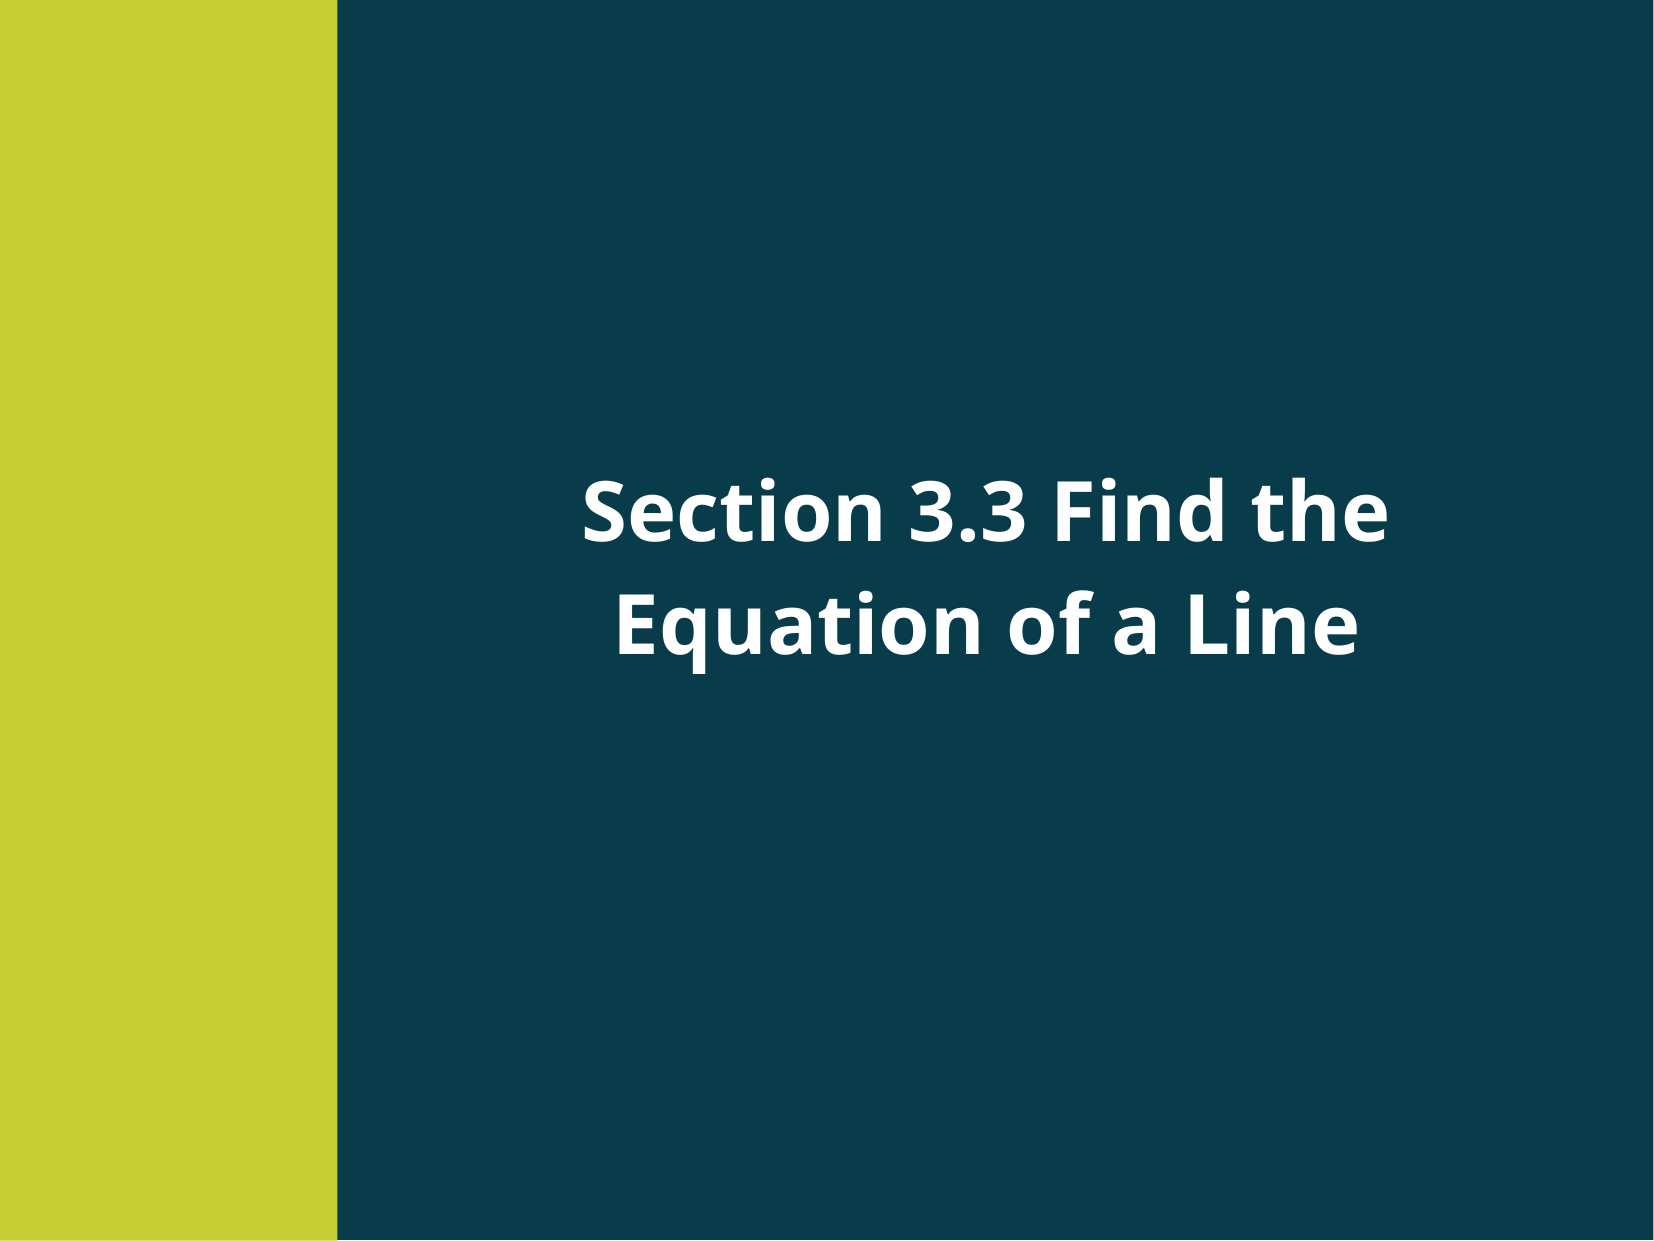

# Section 3.3 Find the Equation of a Line